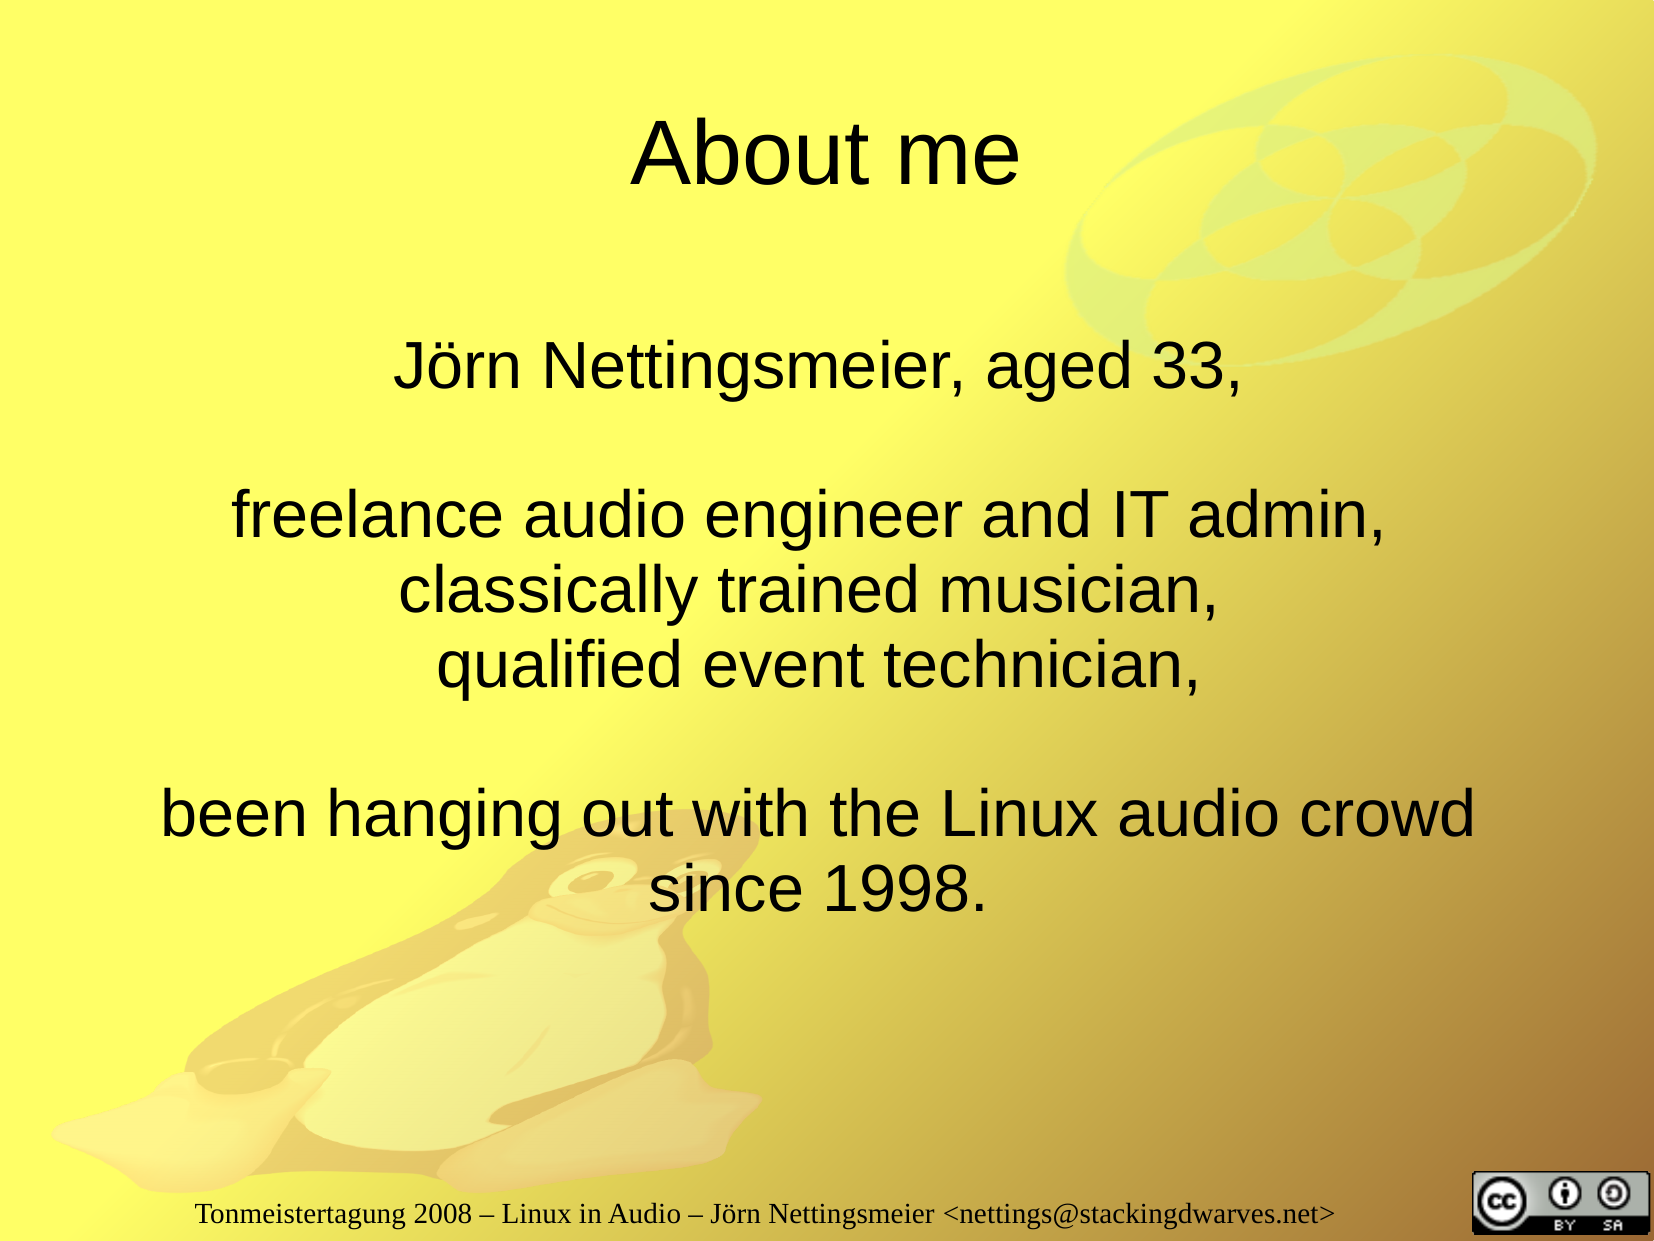

# About me
Jörn Nettingsmeier, aged 33,
freelance audio engineer and IT admin,
classically trained musician,
qualified event technician,
been hanging out with the Linux audio crowd since 1998.